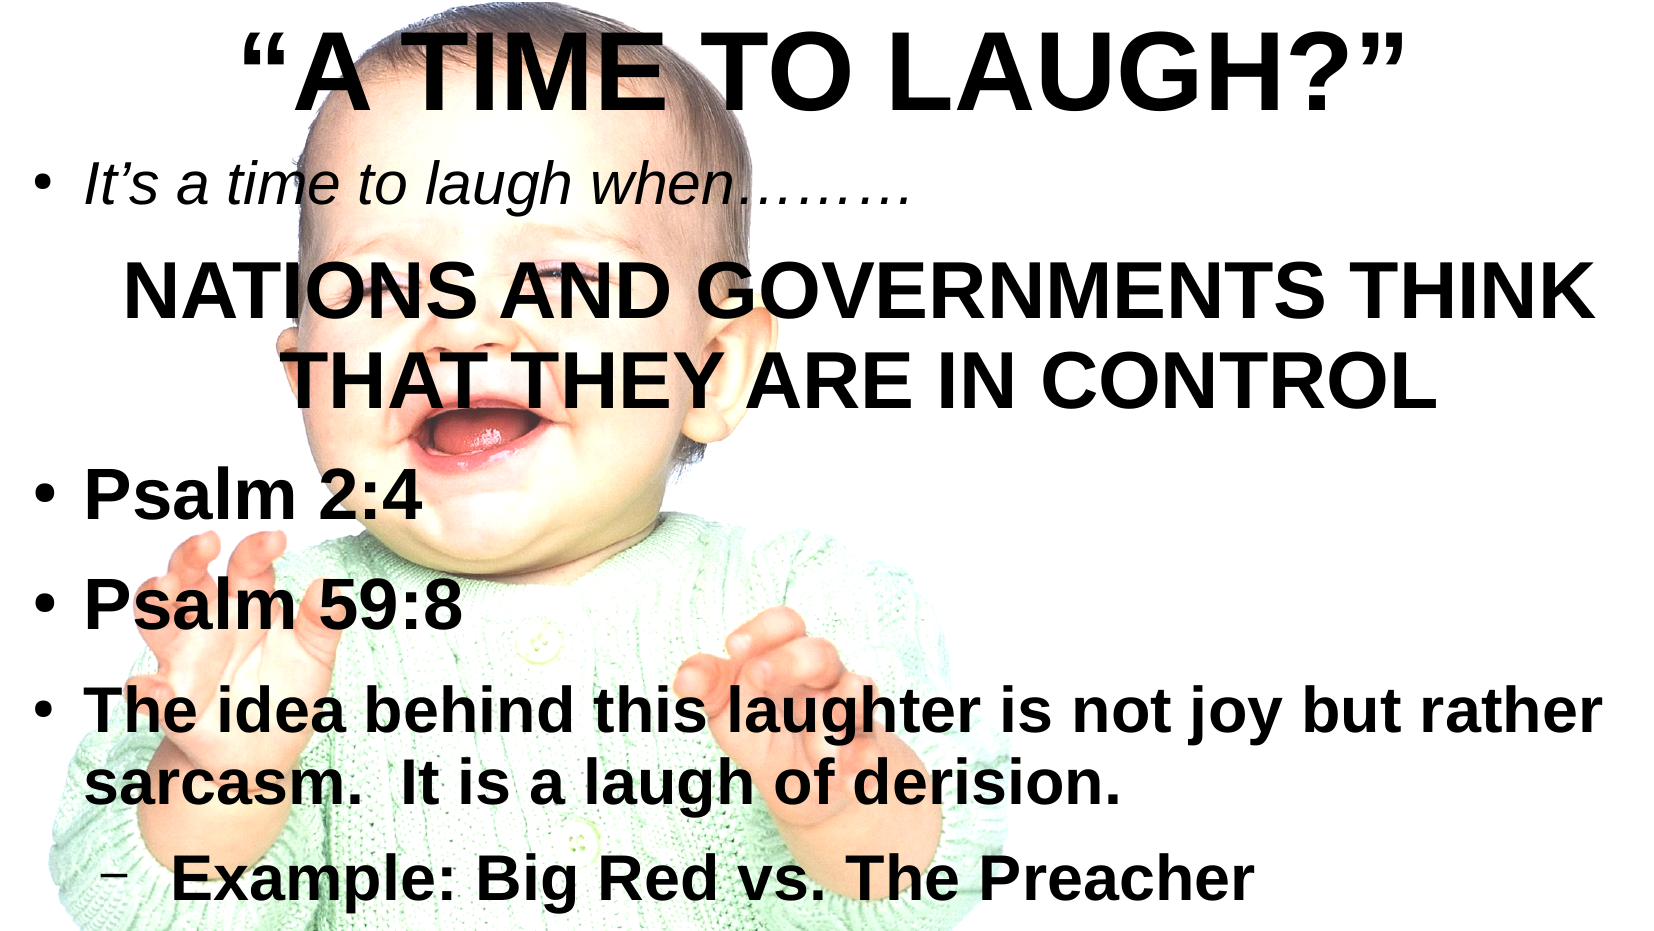

# “A TIME TO LAUGH?”
It’s a time to laugh when………
NATIONS AND GOVERNMENTS THINK THAT THEY ARE IN CONTROL
Psalm 2:4
Psalm 59:8
The idea behind this laughter is not joy but rather sarcasm. It is a laugh of derision.
 Example: Big Red vs. The Preacher